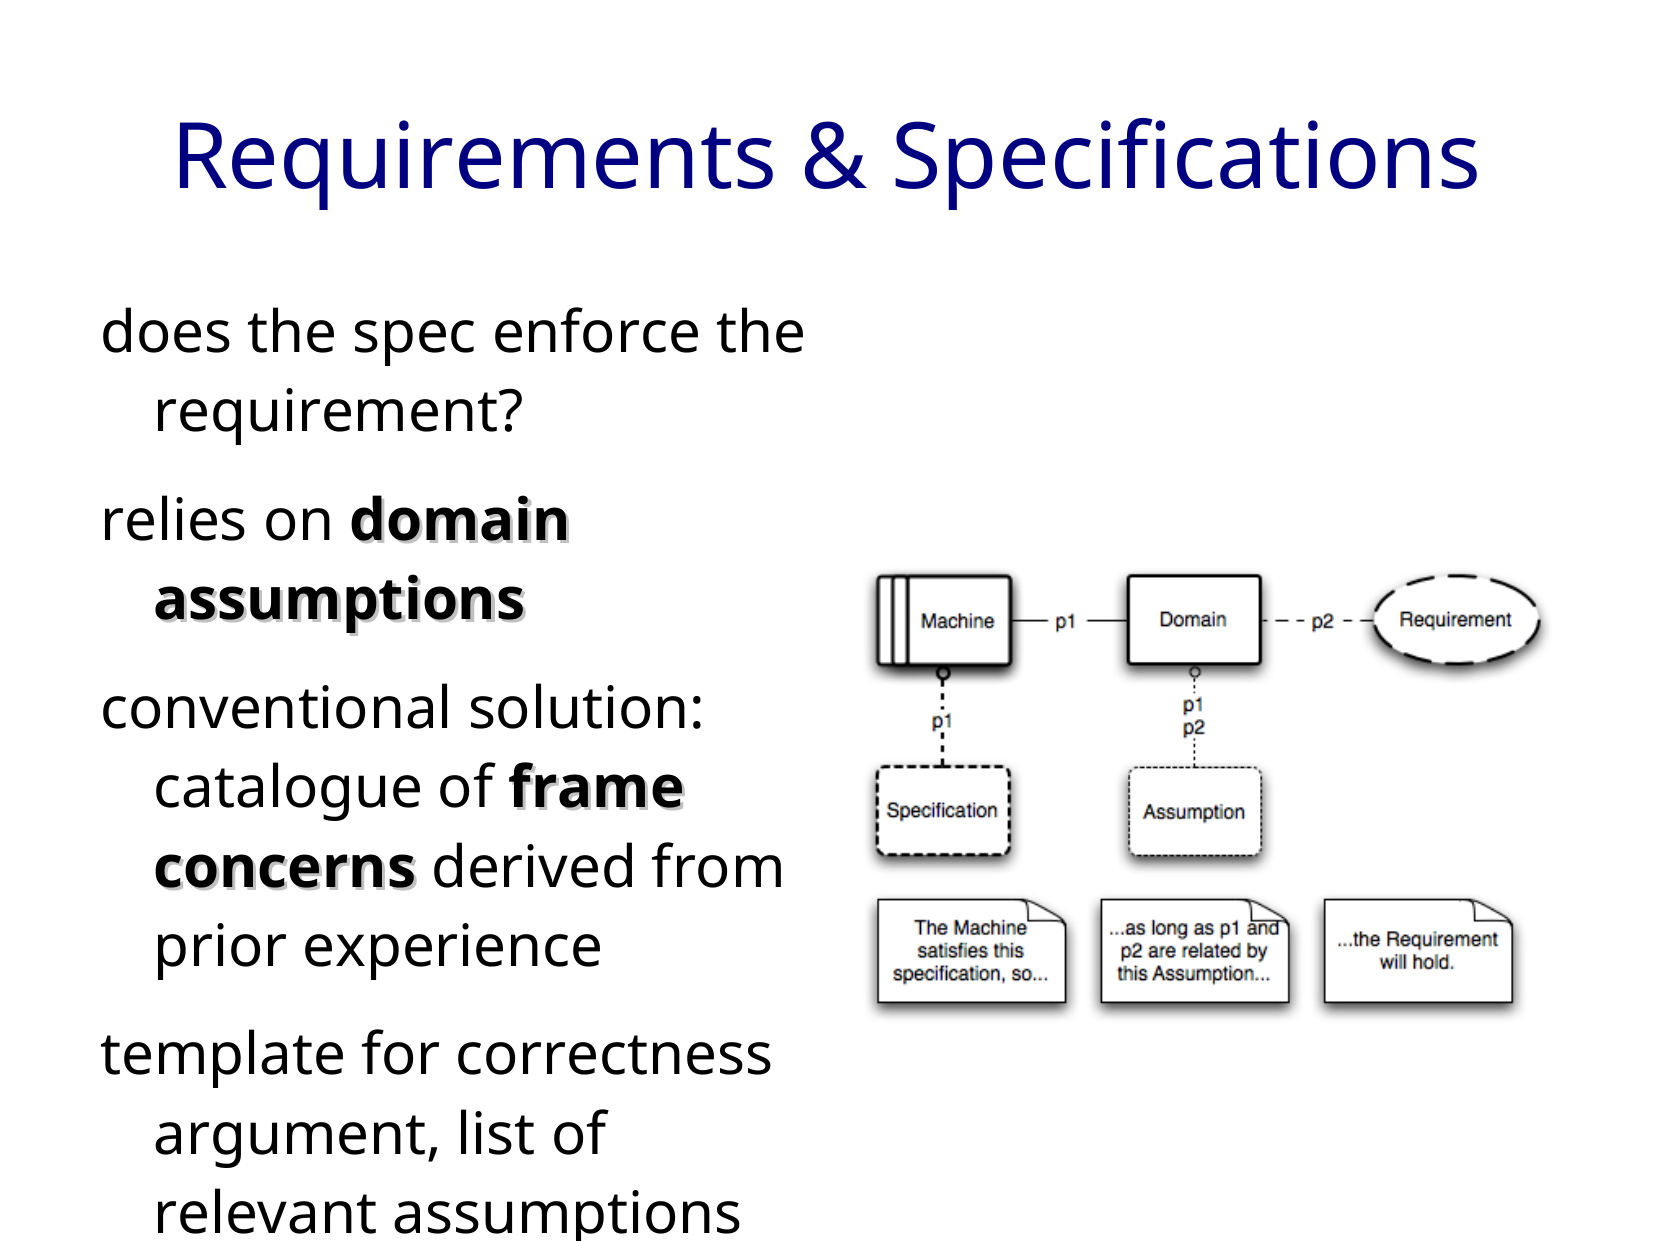

# Requirements & Specifications
does the spec enforce the requirement?
relies on domain assumptions
conventional solution: catalogue of frame concerns derived from prior experience
template for correctness argument, list of relevant assumptions